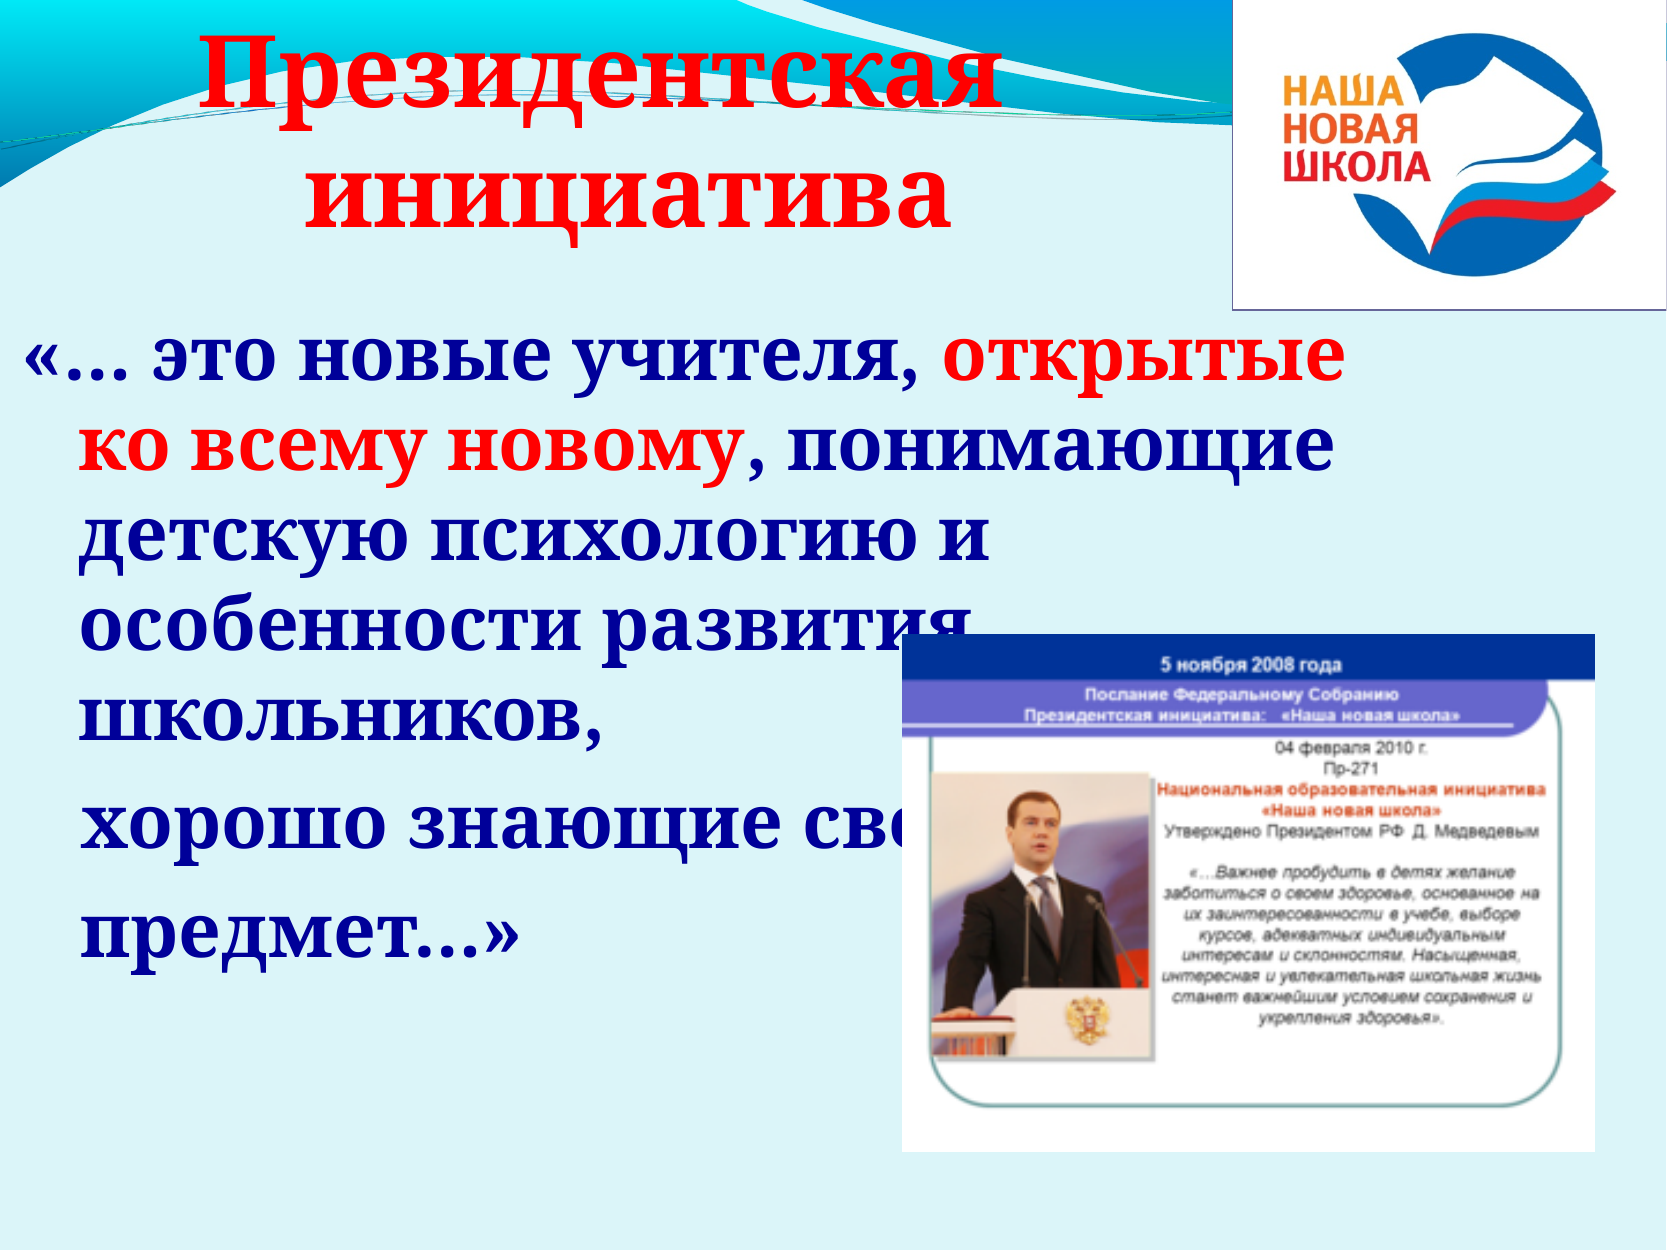

Президентская инициатива
«… это новые учителя, открытые ко всему новому, понимающие детскую психологию и особенности развития школьников,
 хорошо знающие свой
 предмет…»